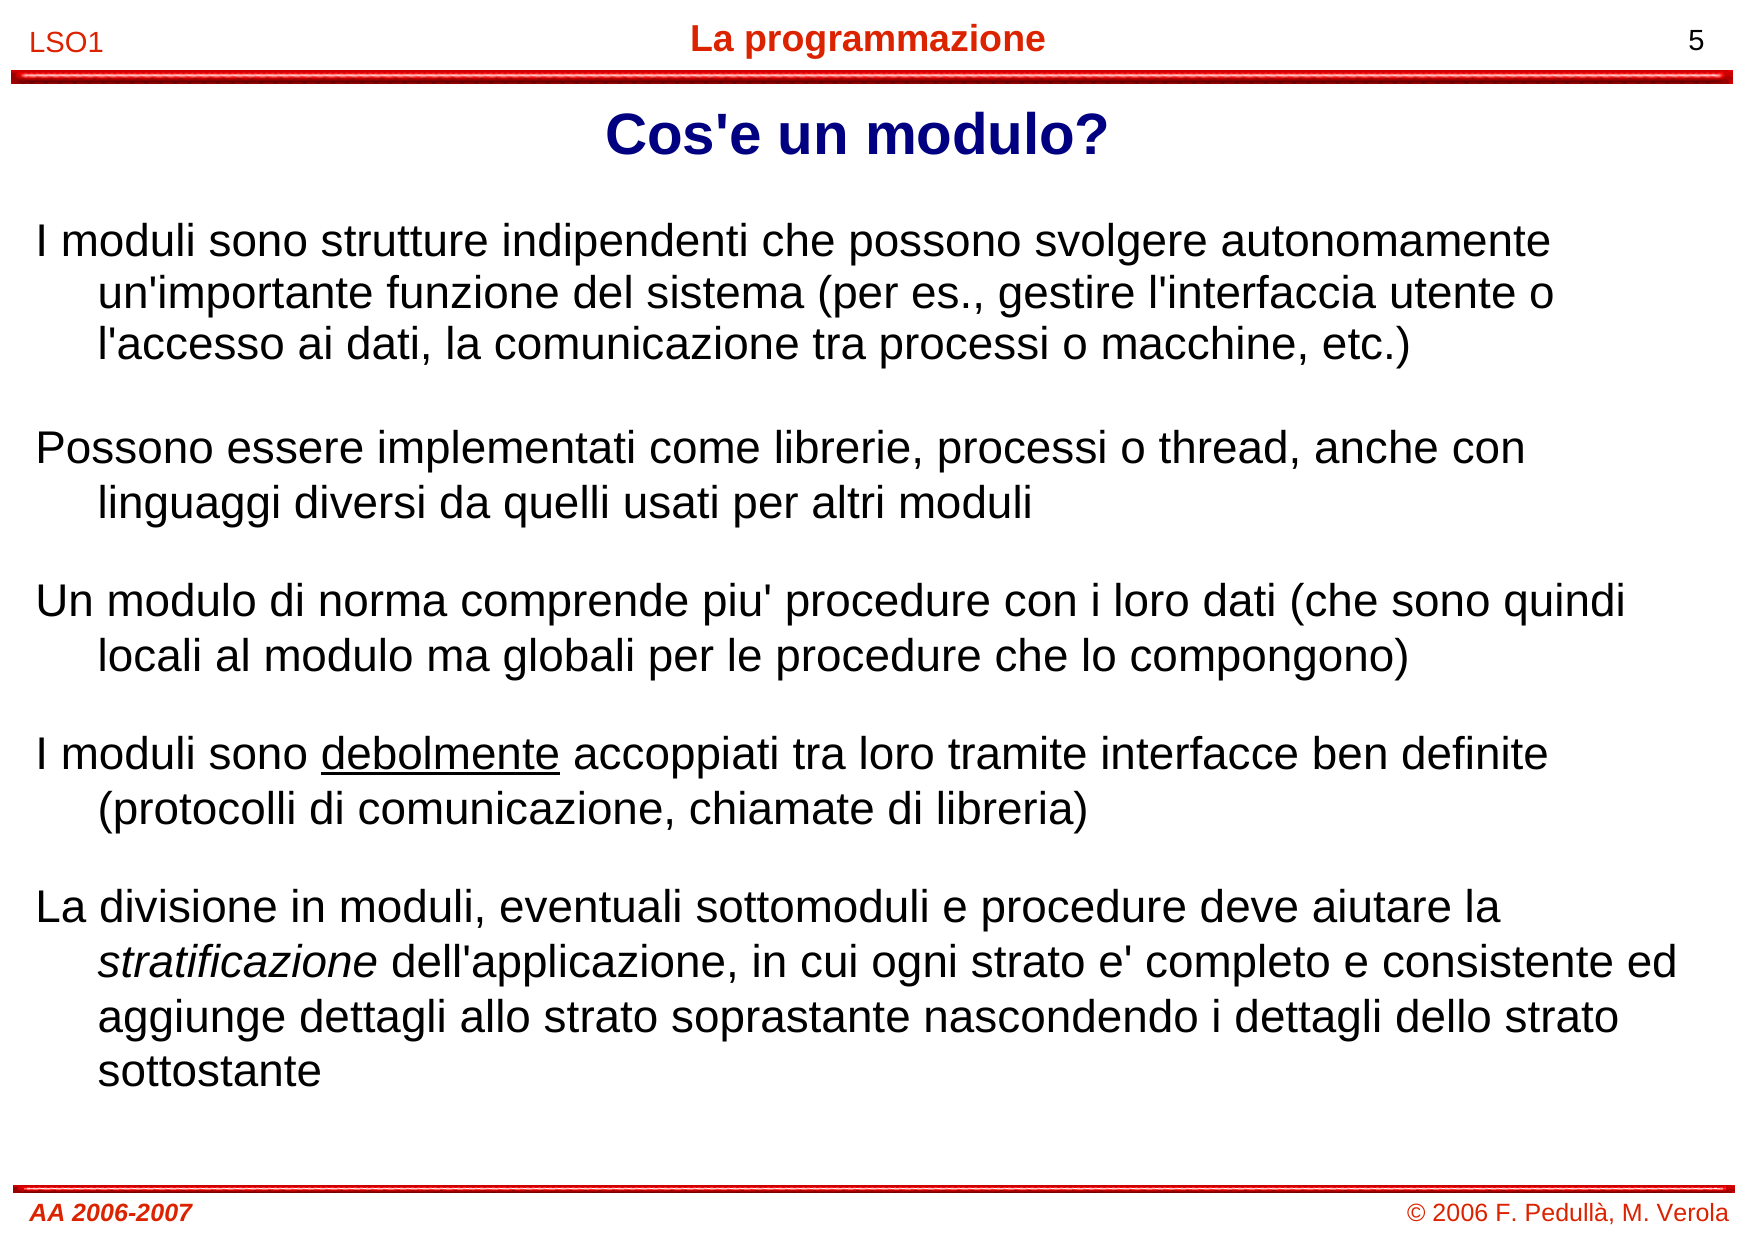

Cos'e un modulo?
# I moduli sono strutture indipendenti che possono svolgere autonomamente un'importante funzione del sistema (per es., gestire l'interfaccia utente o l'accesso ai dati, la comunicazione tra processi o macchine, etc.)
Possono essere implementati come librerie, processi o thread, anche con linguaggi diversi da quelli usati per altri moduli
Un modulo di norma comprende piu' procedure con i loro dati (che sono quindi locali al modulo ma globali per le procedure che lo compongono)
I moduli sono debolmente accoppiati tra loro tramite interfacce ben definite (protocolli di comunicazione, chiamate di libreria)
La divisione in moduli, eventuali sottomoduli e procedure deve aiutare la stratificazione dell'applicazione, in cui ogni strato e' completo e consistente ed aggiunge dettagli allo strato soprastante nascondendo i dettagli dello strato sottostante